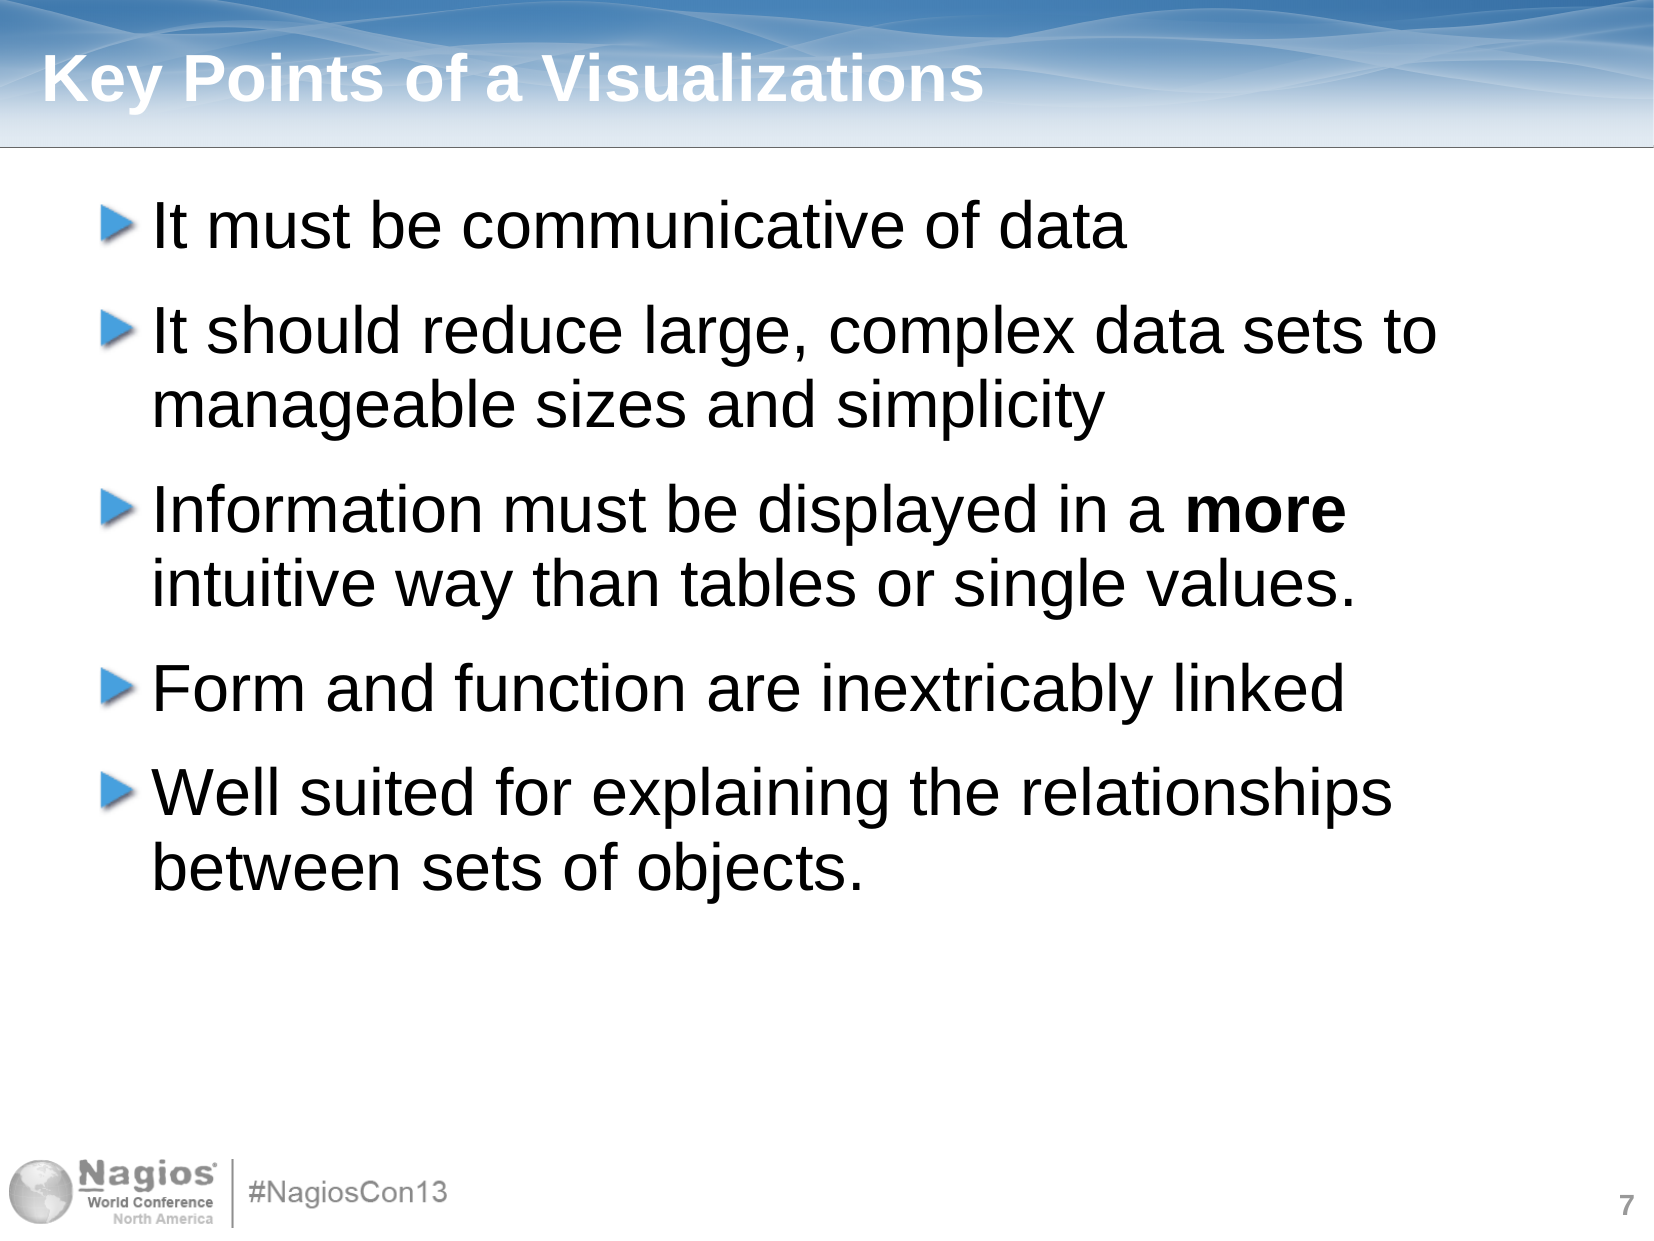

# Key Points of a Visualizations
It must be communicative of data
It should reduce large, complex data sets to manageable sizes and simplicity
Information must be displayed in a more intuitive way than tables or single values.
Form and function are inextricably linked
Well suited for explaining the relationships between sets of objects.
7